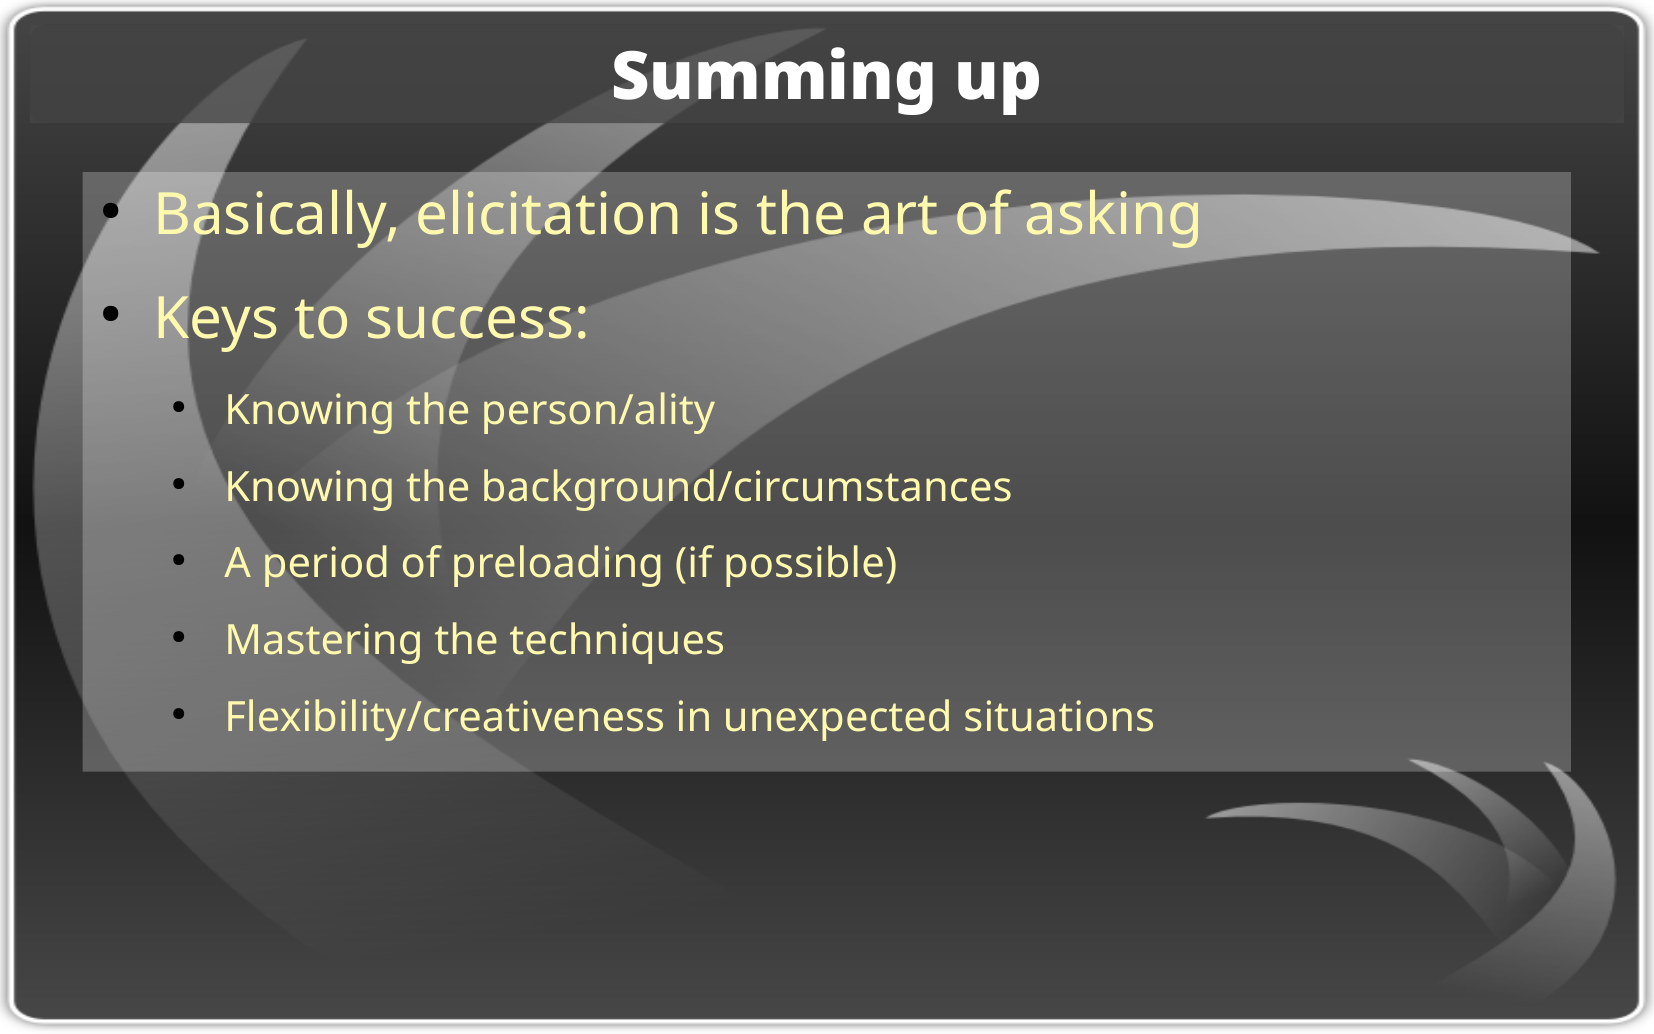

# Summing up
Basically, elicitation is the art of asking
Keys to success:
Knowing the person/ality
Knowing the background/circumstances
A period of preloading (if possible)
Mastering the techniques
Flexibility/creativeness in unexpected situations